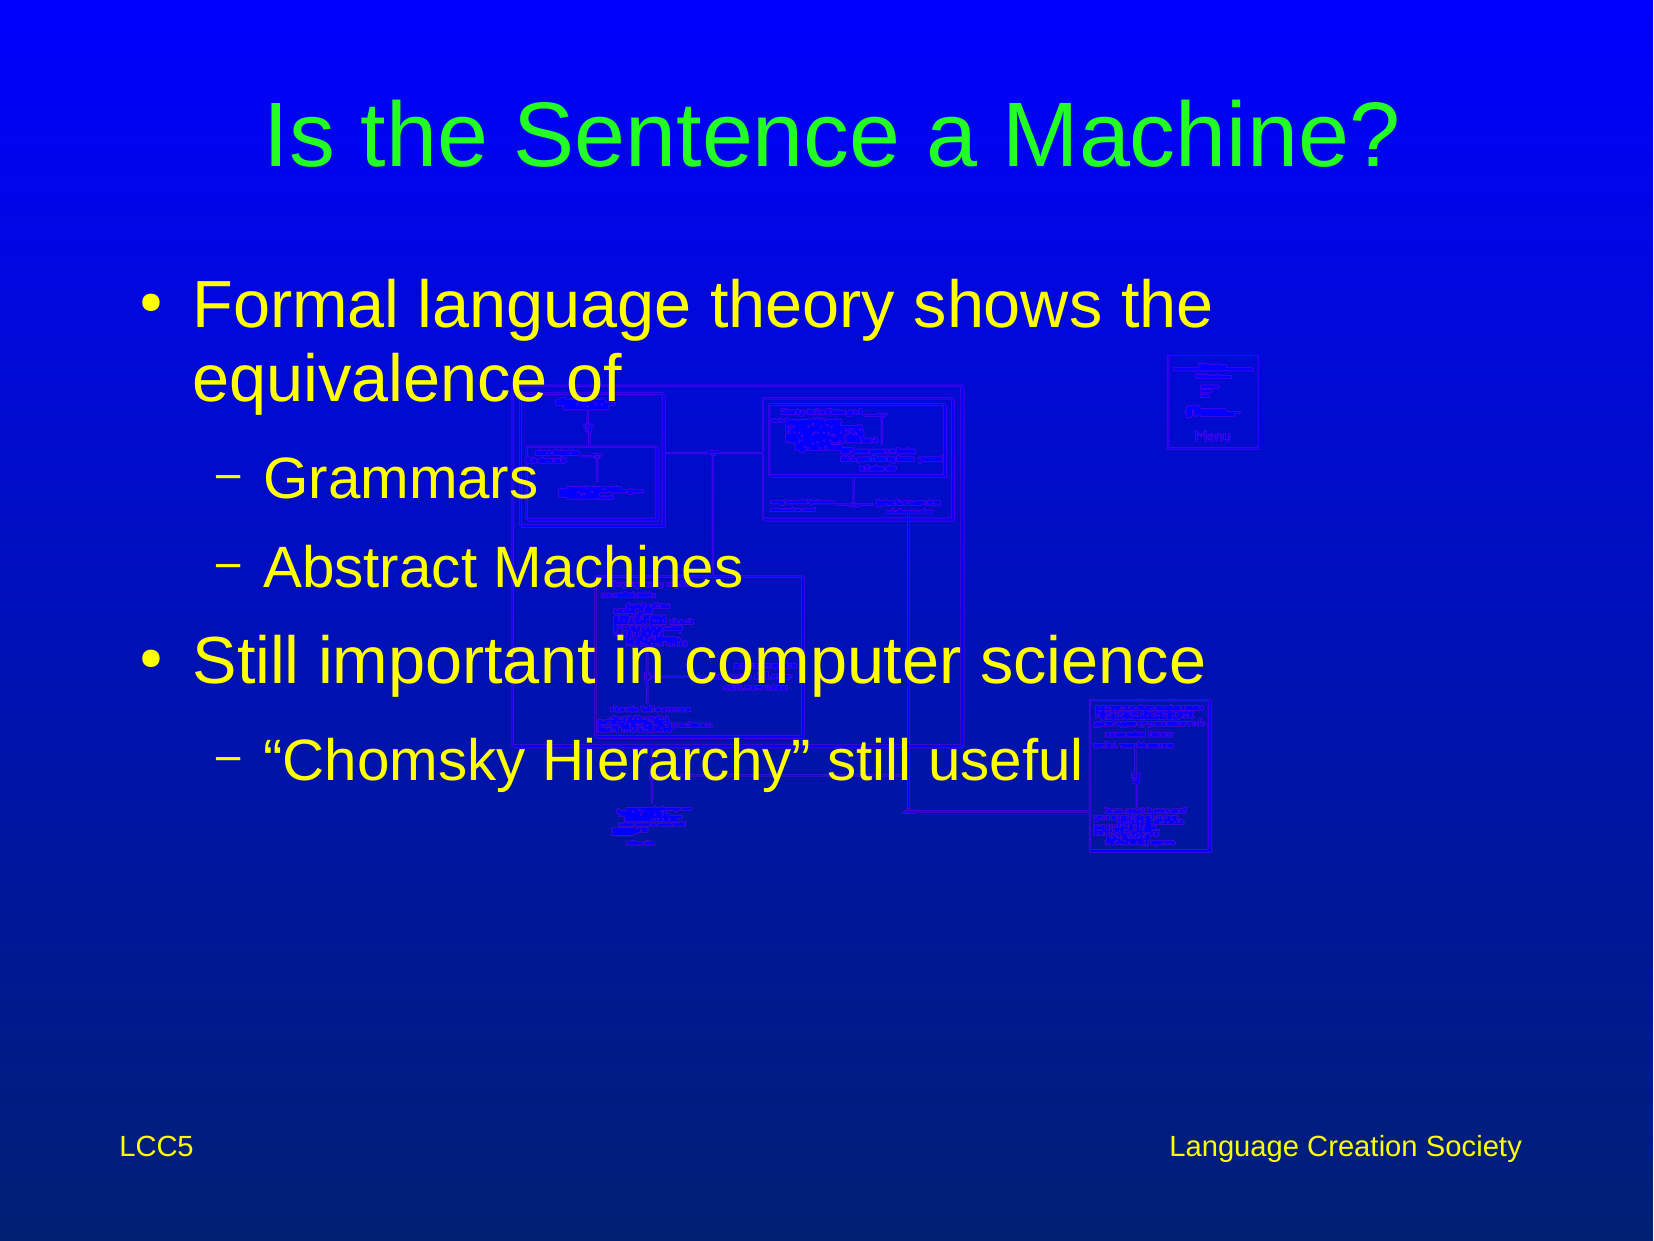

# Is the Sentence a Machine?
Formal language theory shows the equivalence of
Grammars
Abstract Machines
Still important in computer science
“Chomsky Hierarchy” still useful